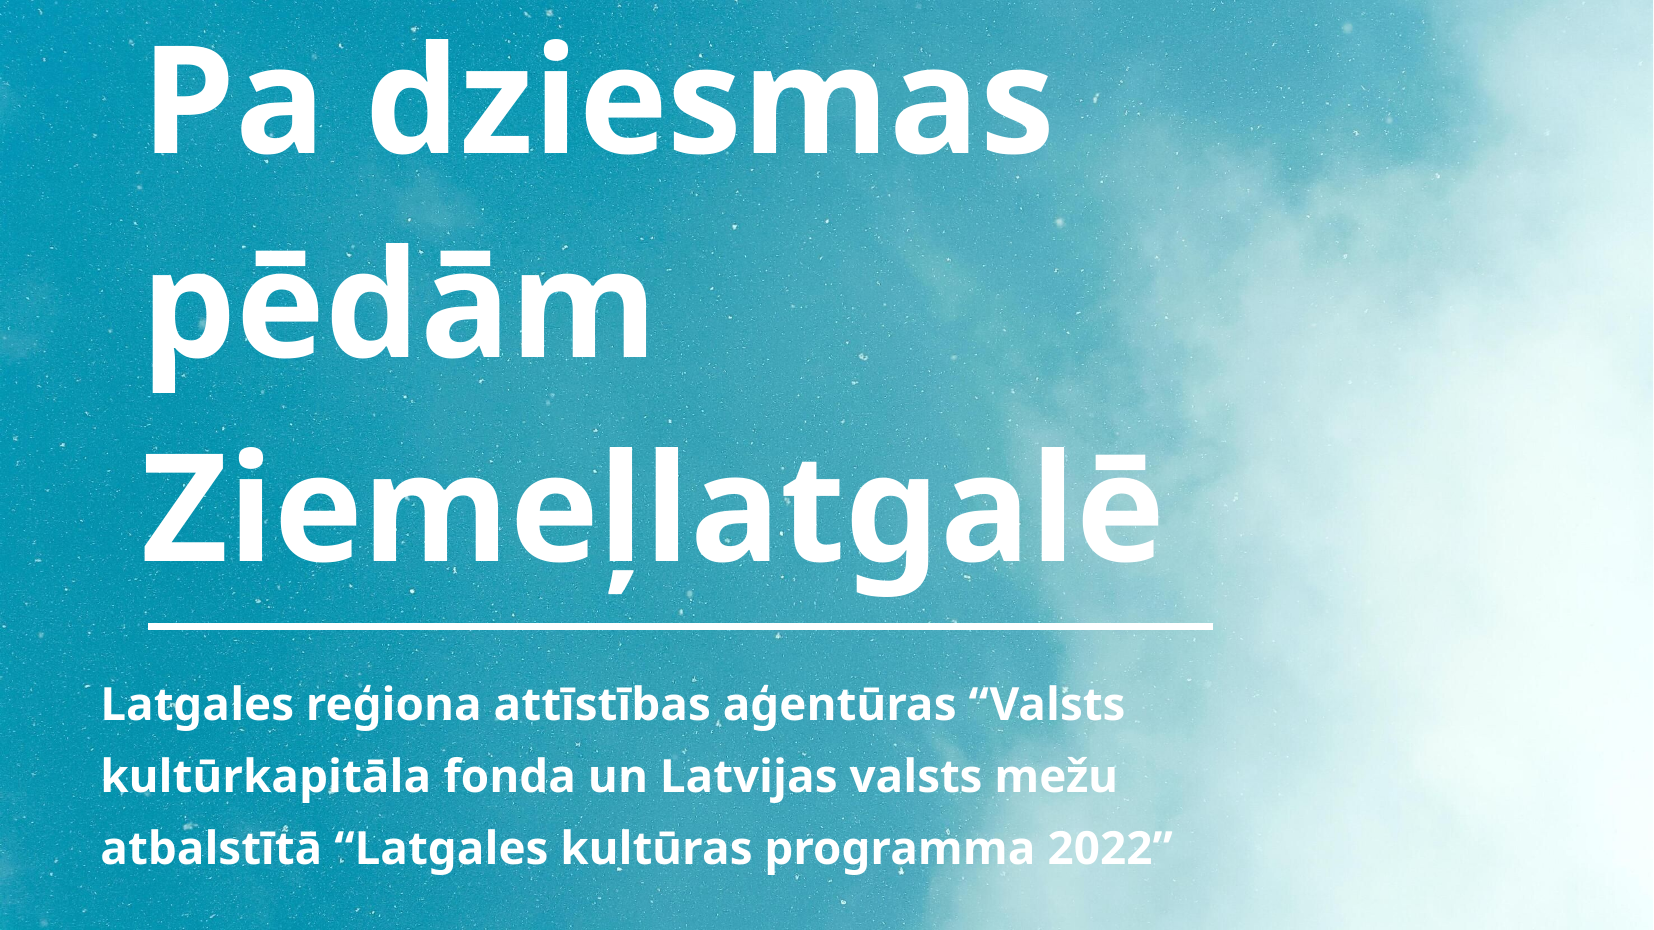

# Pa dziesmas pēdām Ziemeļlatgalē
Latgales reģiona attīstības aģentūras “Valsts kultūrkapitāla fonda un Latvijas valsts mežu atbalstītā “Latgales kultūras programma 2022”